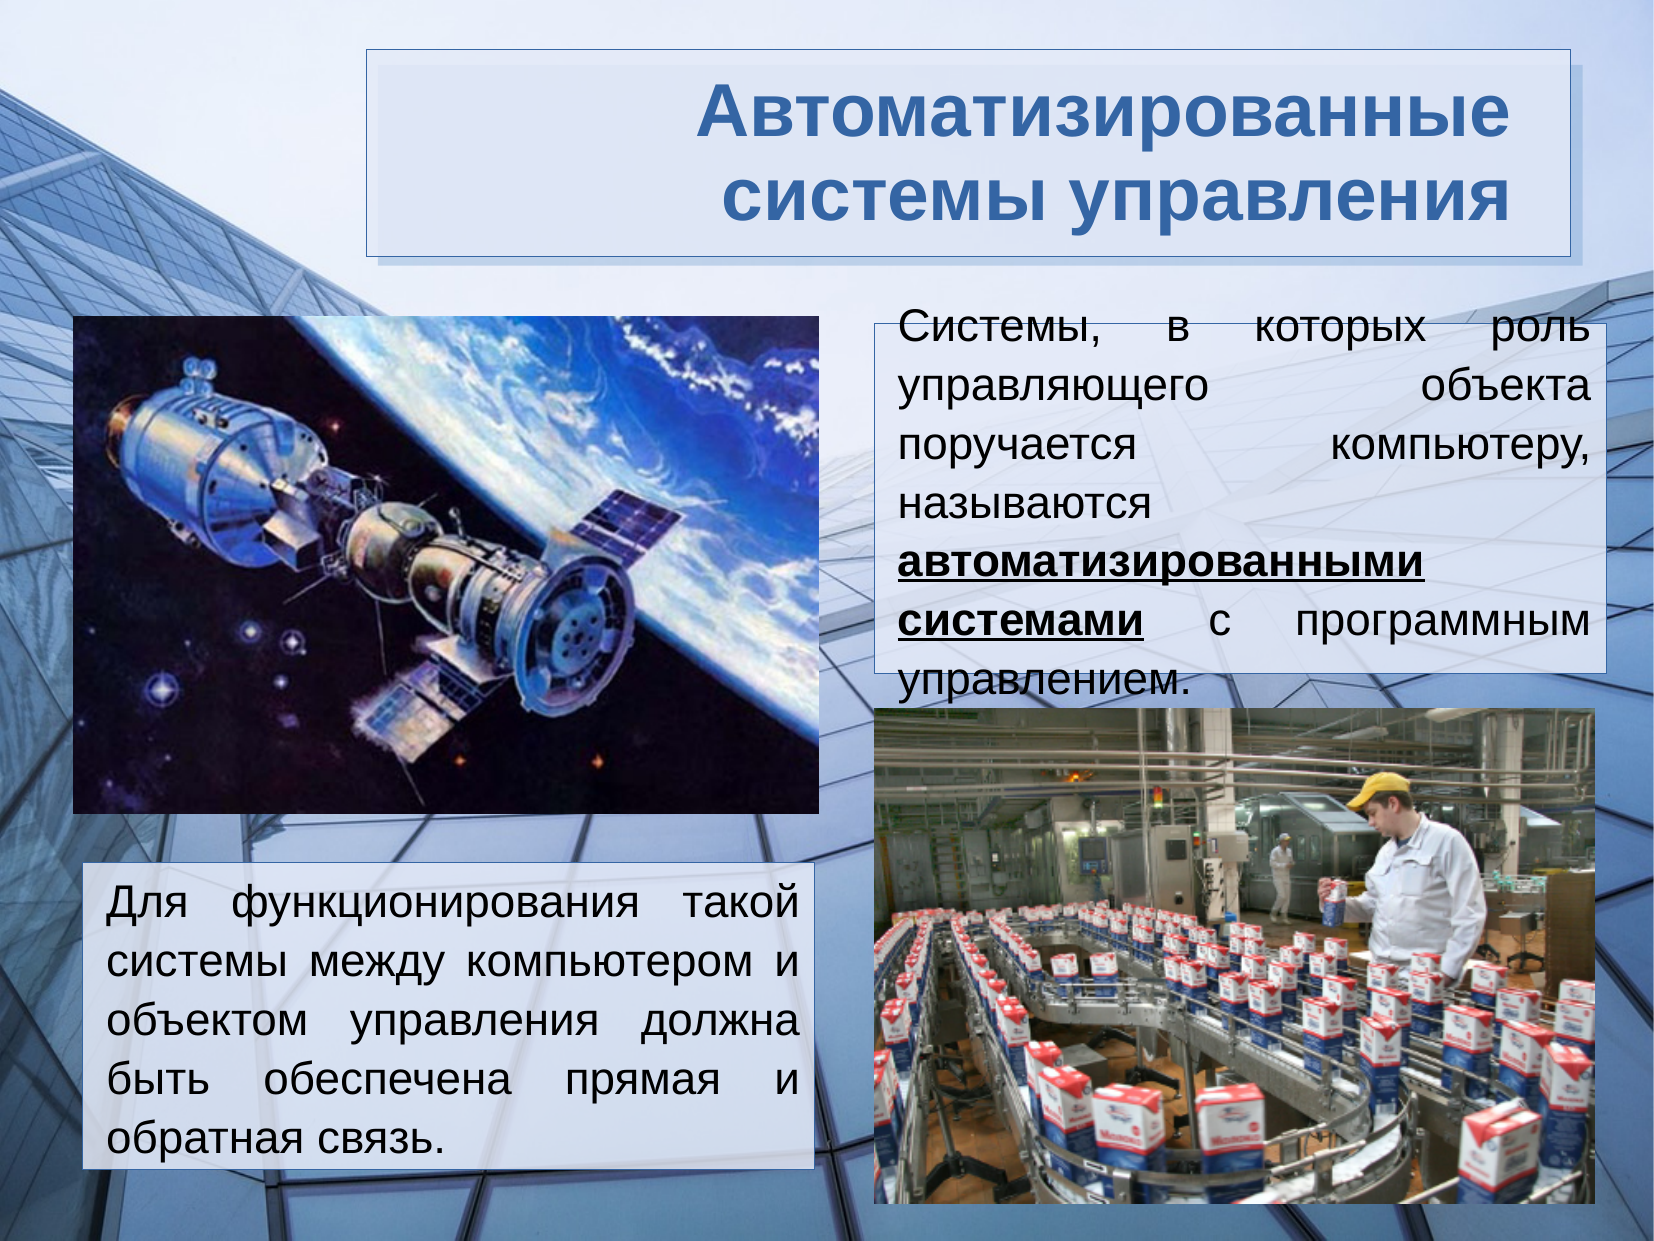

# Автоматизированные системы управления
Системы, в которых роль управляющего объекта поручается компьютеру, называются автоматизированными системами с программным управлением.
Для функционирования такой системы между компьютером и объектом управления должна быть обеспечена прямая и обратная связь.